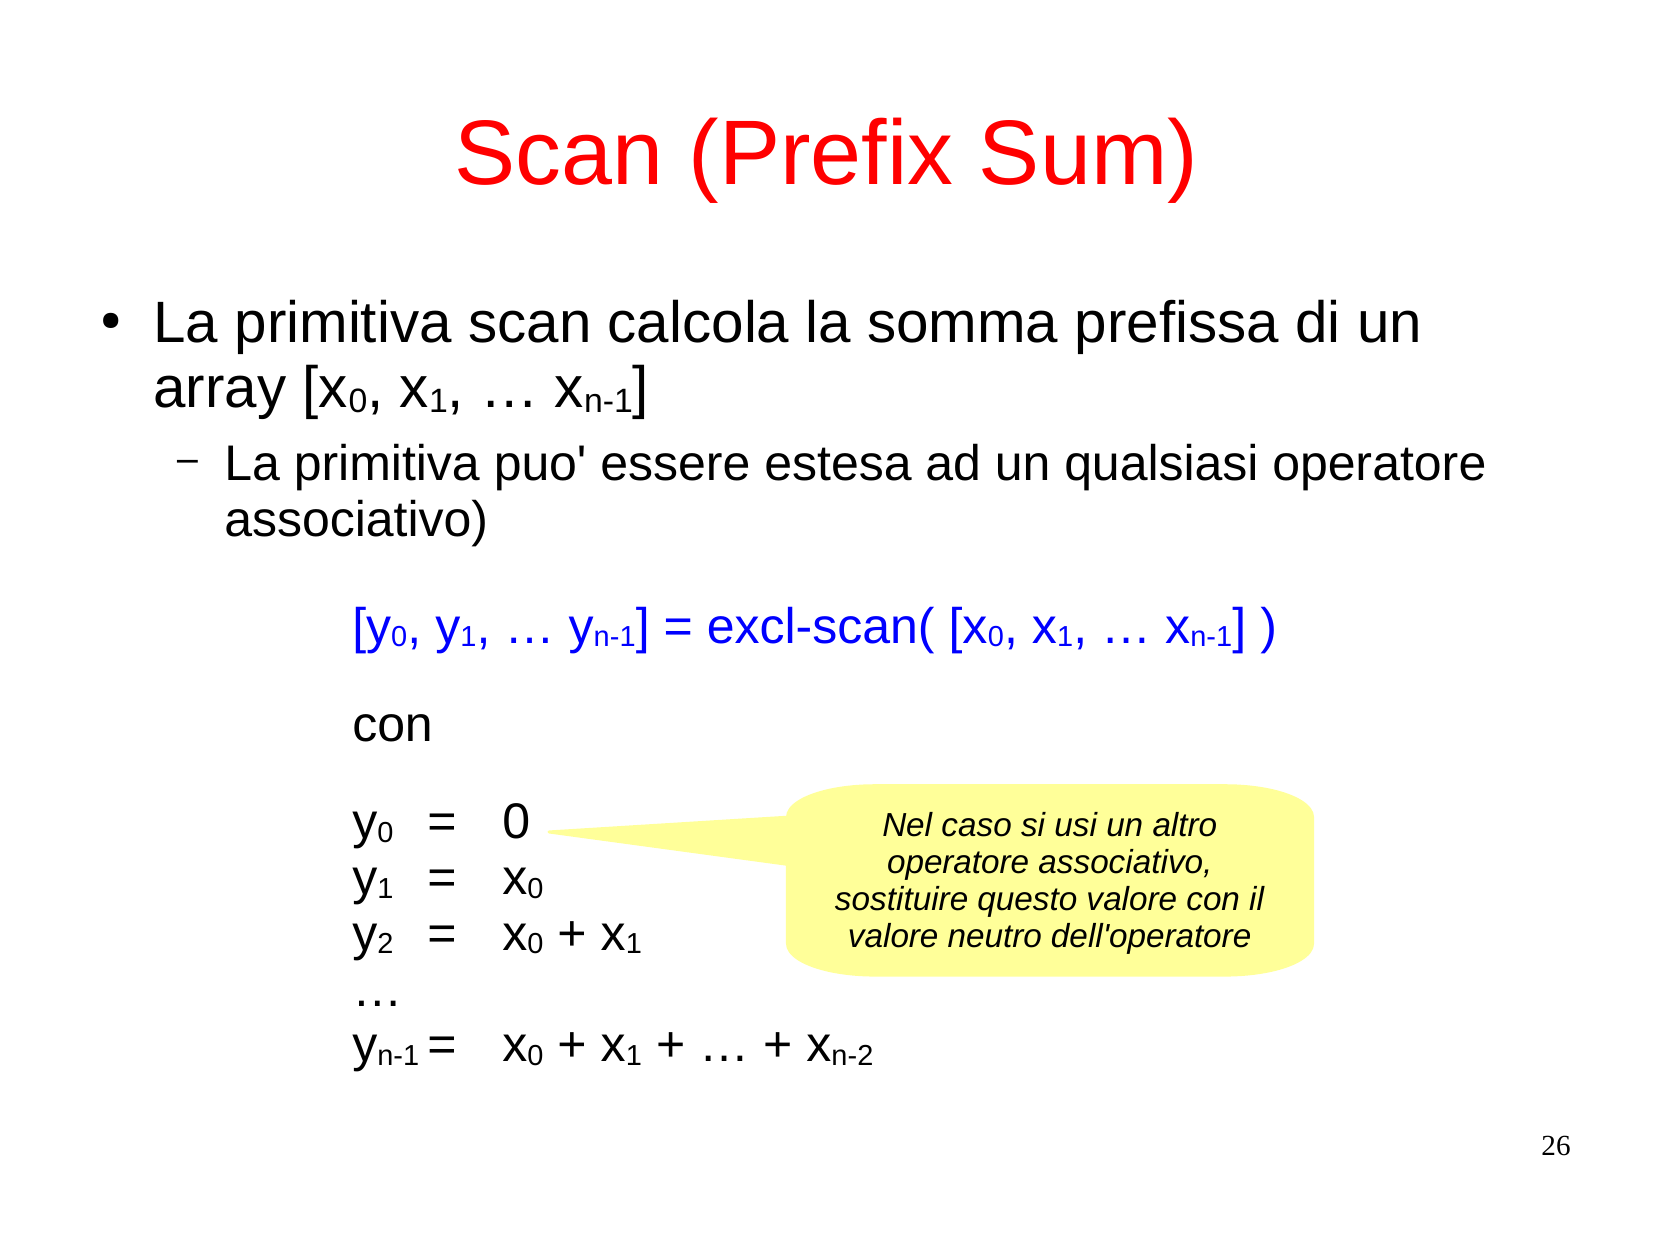

# Scan (Prefix Sum)
La primitiva scan calcola la somma prefissa di un array [x0, x1, … xn-1]
La primitiva puo' essere estesa ad un qualsiasi operatore associativo)
[y0, y1, … yn-1] = excl-scan( [x0, x1, … xn-1] )
con
y0 	= 	0
y1 	=	x0
y2	=	x0 + x1
…
yn-1	=	x0 + x1 + … + xn-2
Nel caso si usi un altro operatore associativo, sostituire questo valore con il valore neutro dell'operatore
Algoritmi Avanzati--modulo 2
26